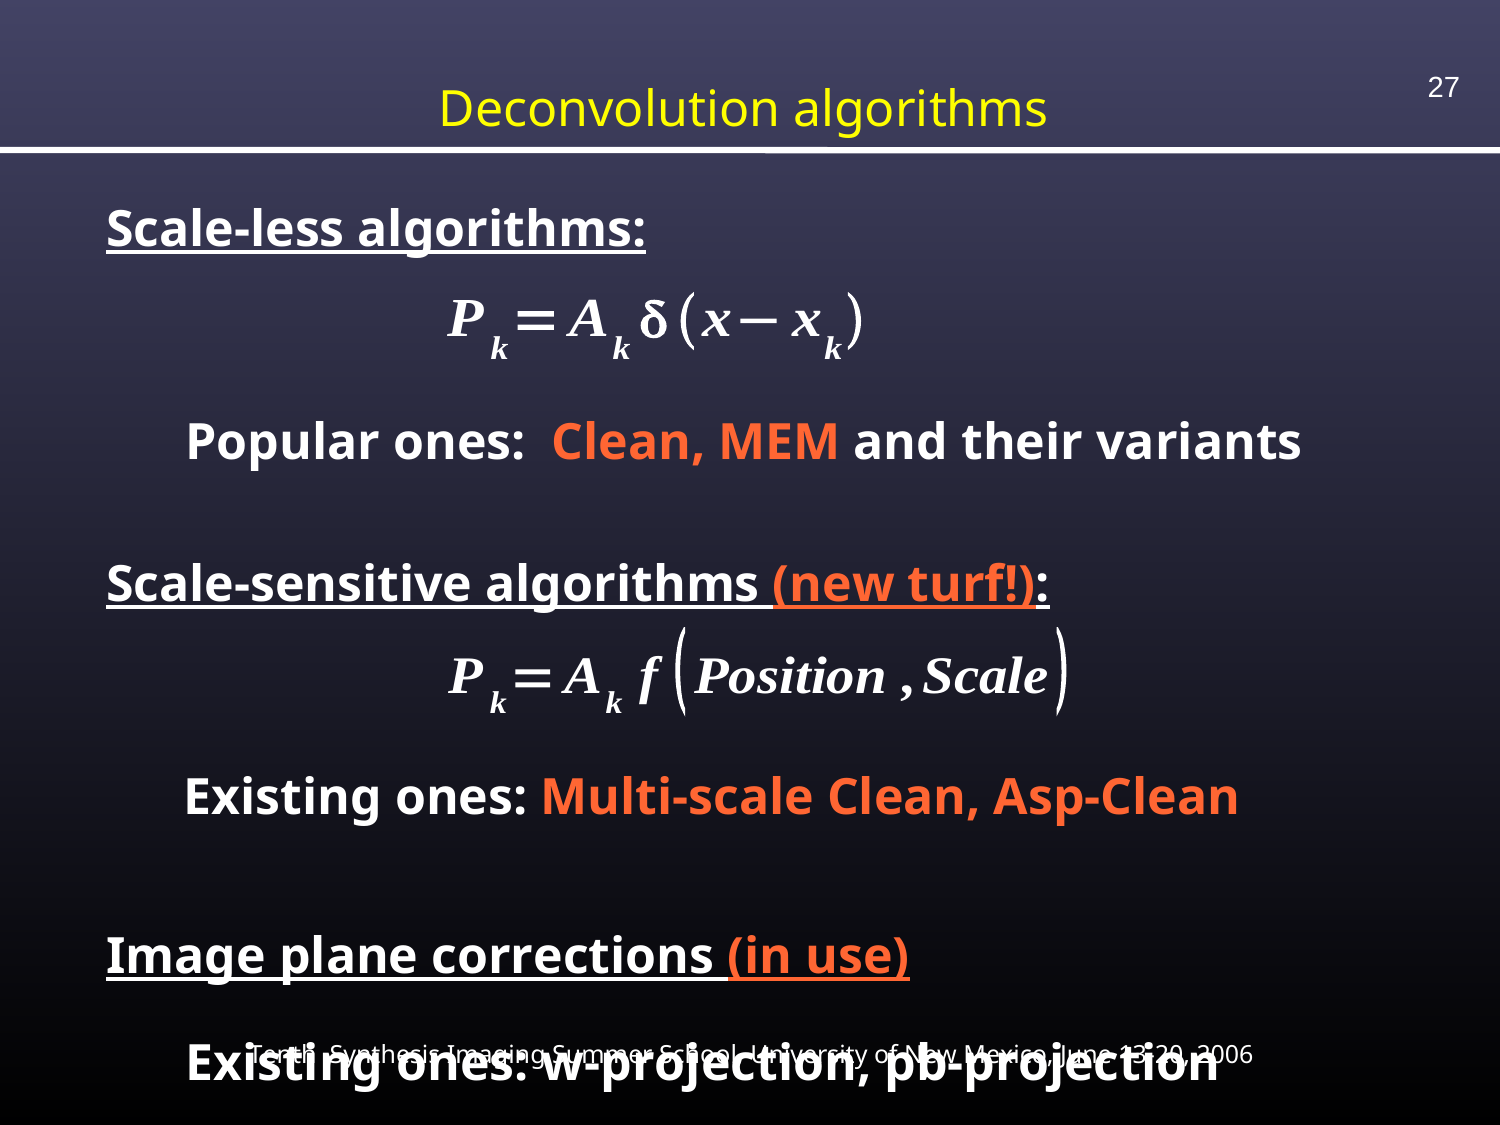

# Deconvolution algorithms
Scale-less algorithms:
Popular ones: Clean, MEM and their variants
Scale-sensitive algorithms (new turf!):
Existing ones: Multi-scale Clean, Asp-Clean
Image plane corrections (in use)
Existing ones: w-projection, pb-projection